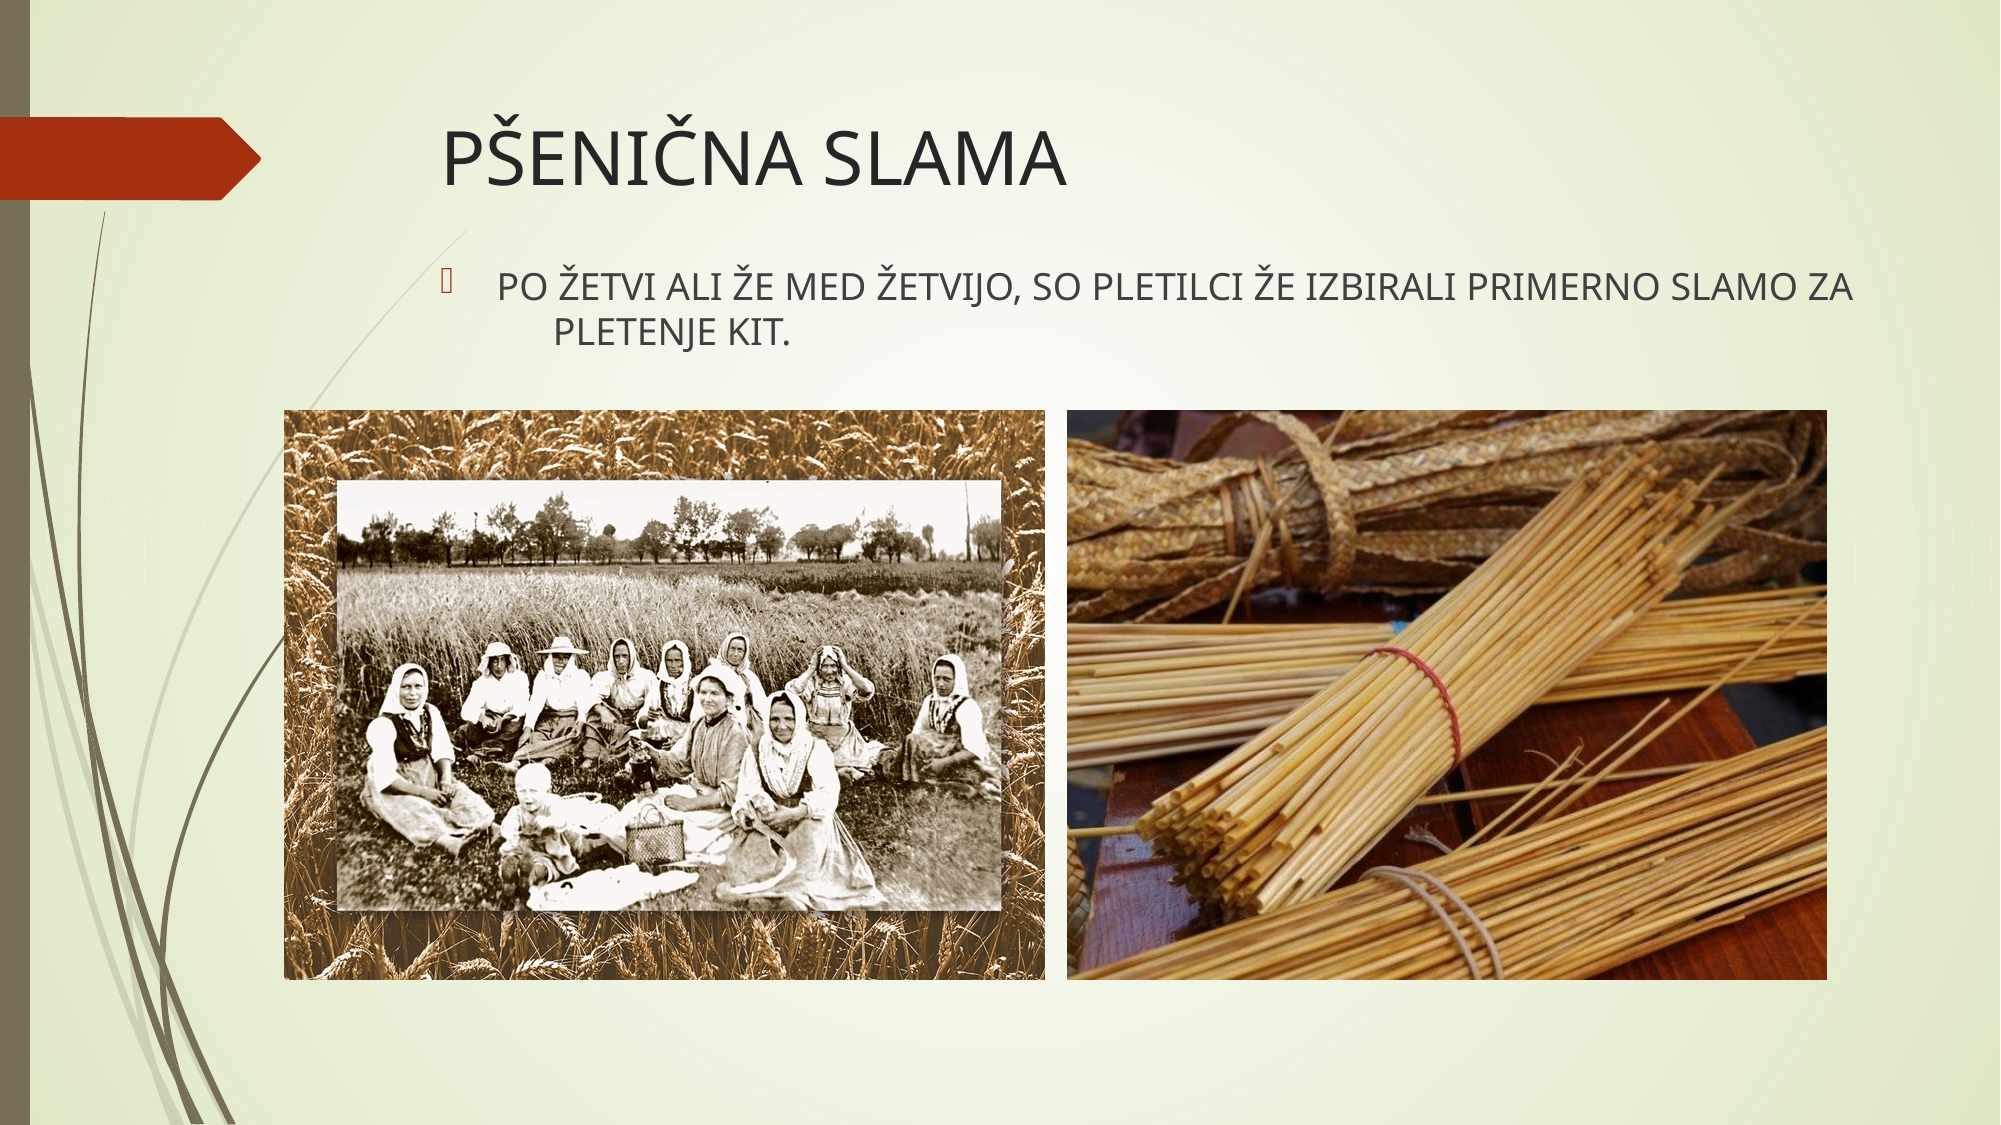

# PŠENIČNA SLAMA
PO ŽETVI ALI ŽE MED ŽETVIJO, SO PLETILCI ŽE IZBIRALI PRIMERNO SLAMO ZA PLETENJE KIT.